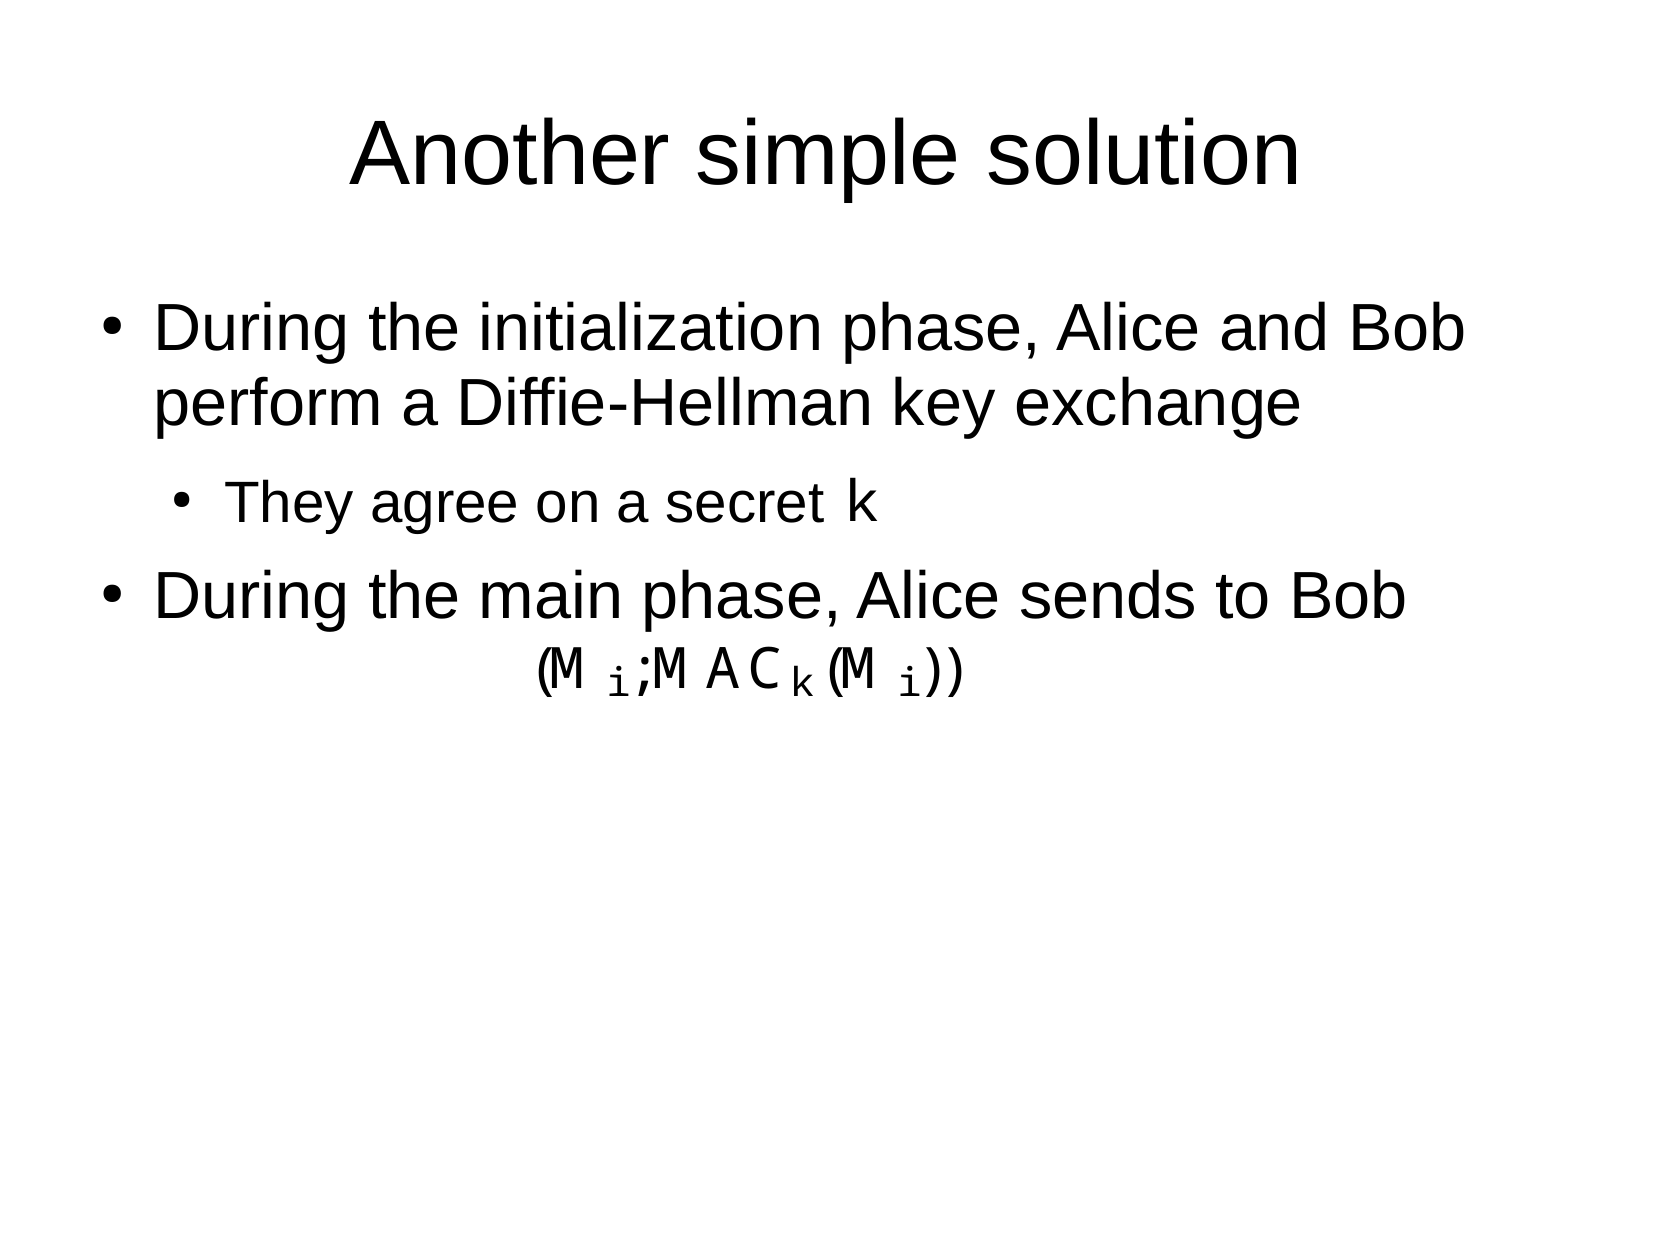

# Another simple solution
During the initialization phase, Alice and Bob perform a Diffie-Hellman key exchange
They agree on a secret
During the main phase, Alice sends to Bob